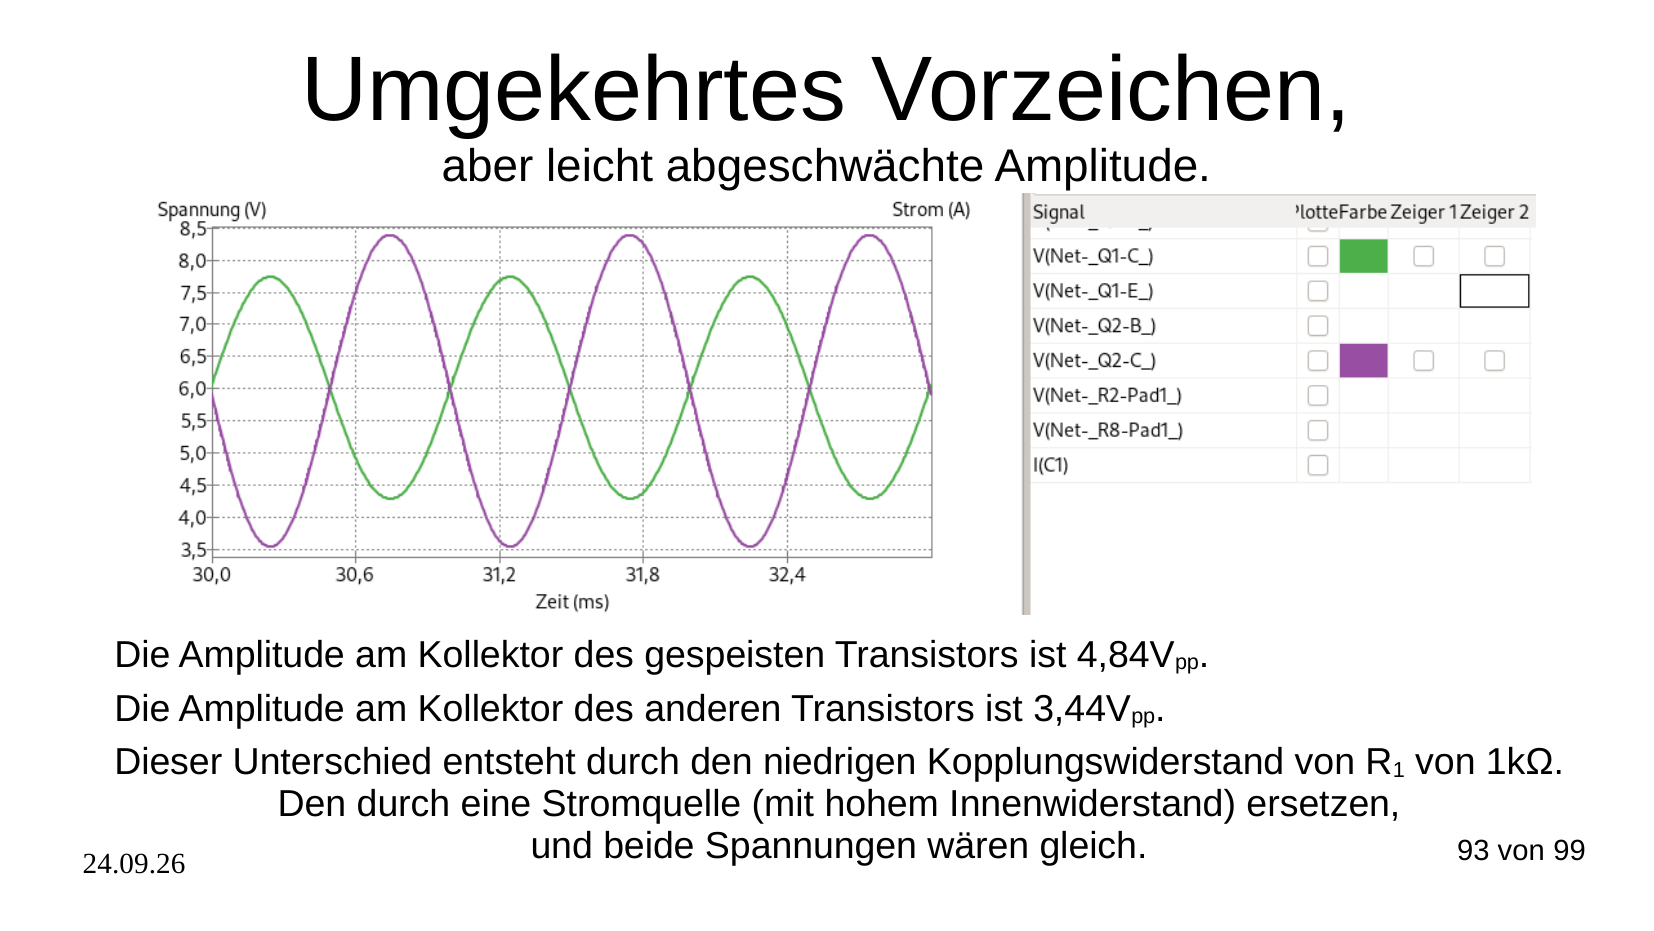

# Umgekehrtes Vorzeichen, aber leicht abgeschwächte Amplitude.
Die Amplitude am Kollektor des gespeisten Transistors ist 4,84Vpp.
Die Amplitude am Kollektor des anderen Transistors ist 3,44Vpp.
Dieser Unterschied entsteht durch den niedrigen Kopplungswiderstand von R1 von 1kΩ.
Den durch eine Stromquelle (mit hohem Innenwiderstand) ersetzen,
und beide Spannungen wären gleich.
93